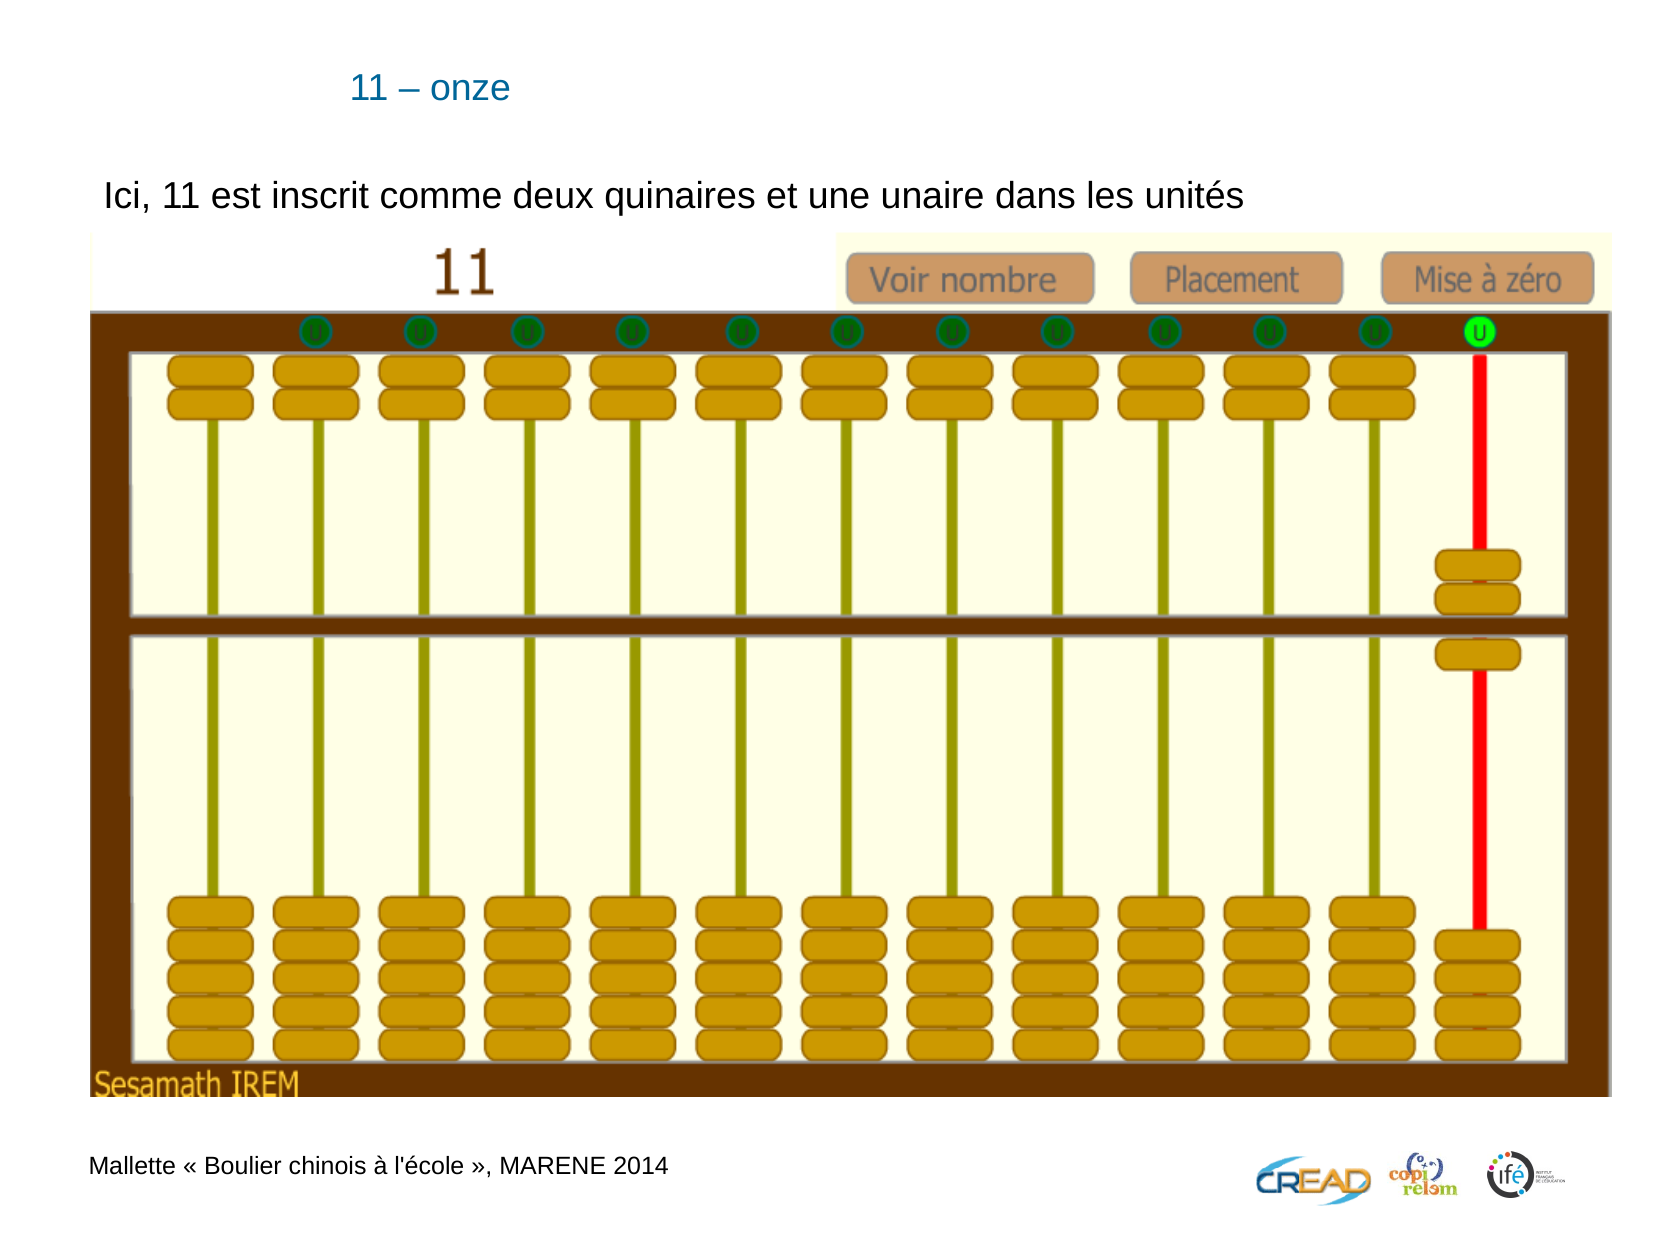

11 – onze
Ici, 11 est inscrit comme deux quinaires et une unaire dans les unités